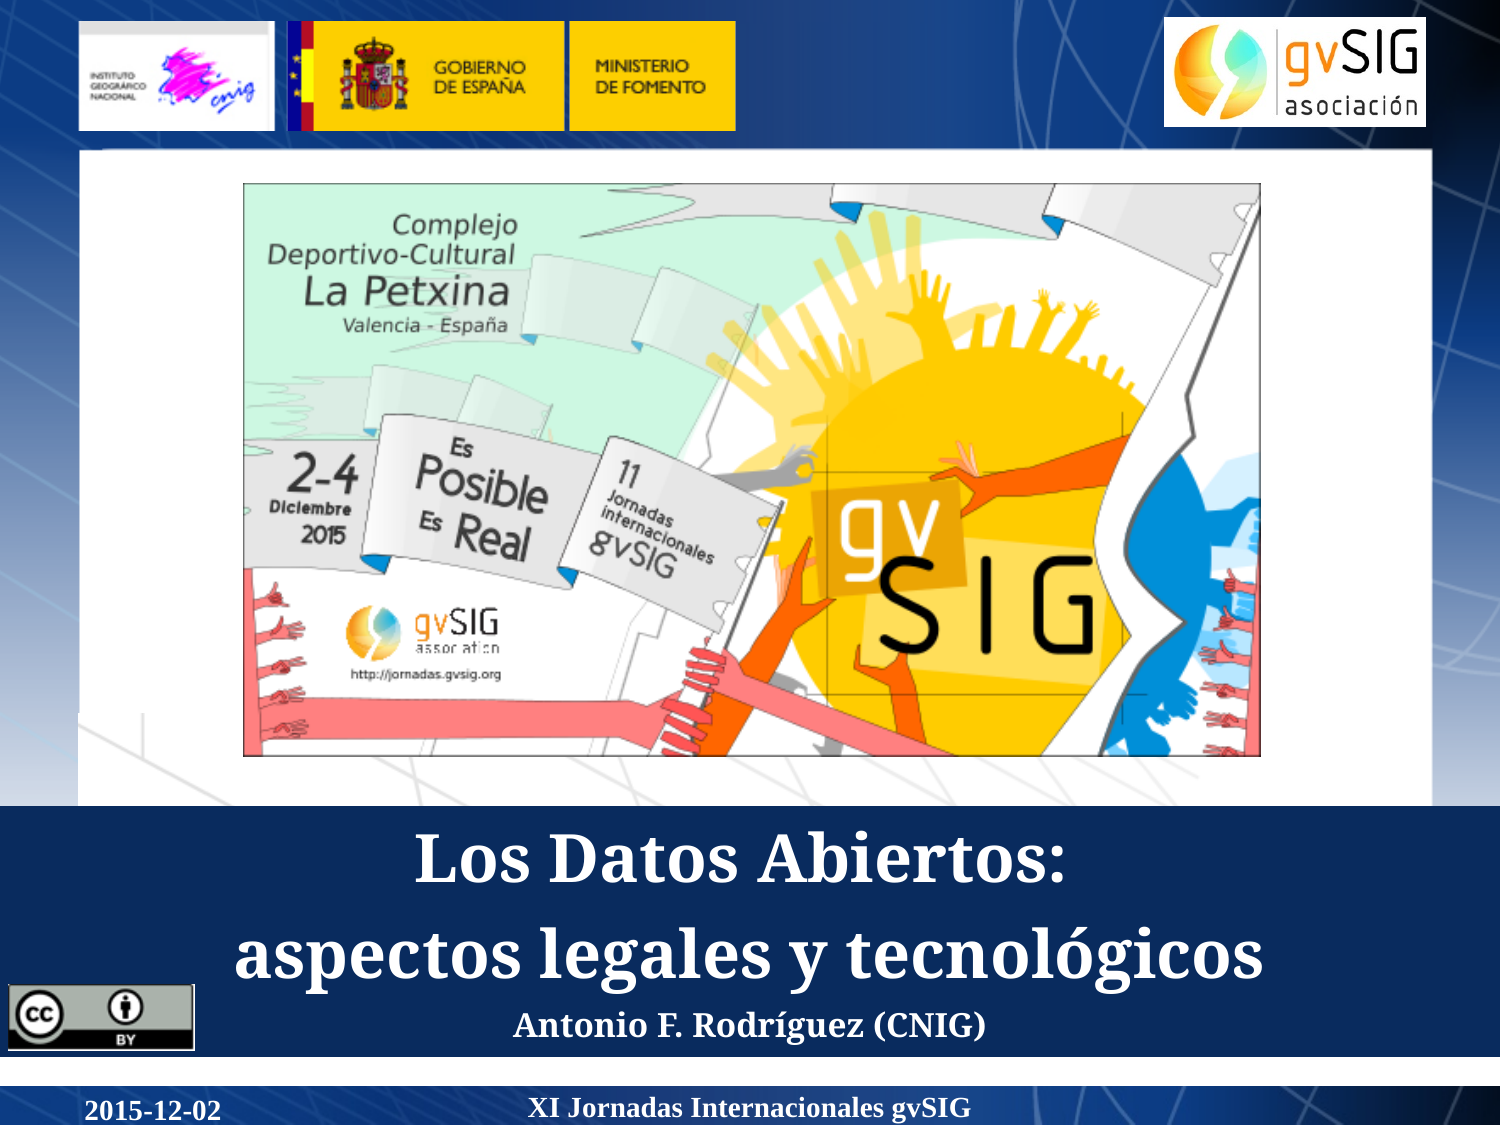

Los Datos Abiertos:
aspectos legales y tecnológicos
Antonio F. Rodríguez (CNIG)